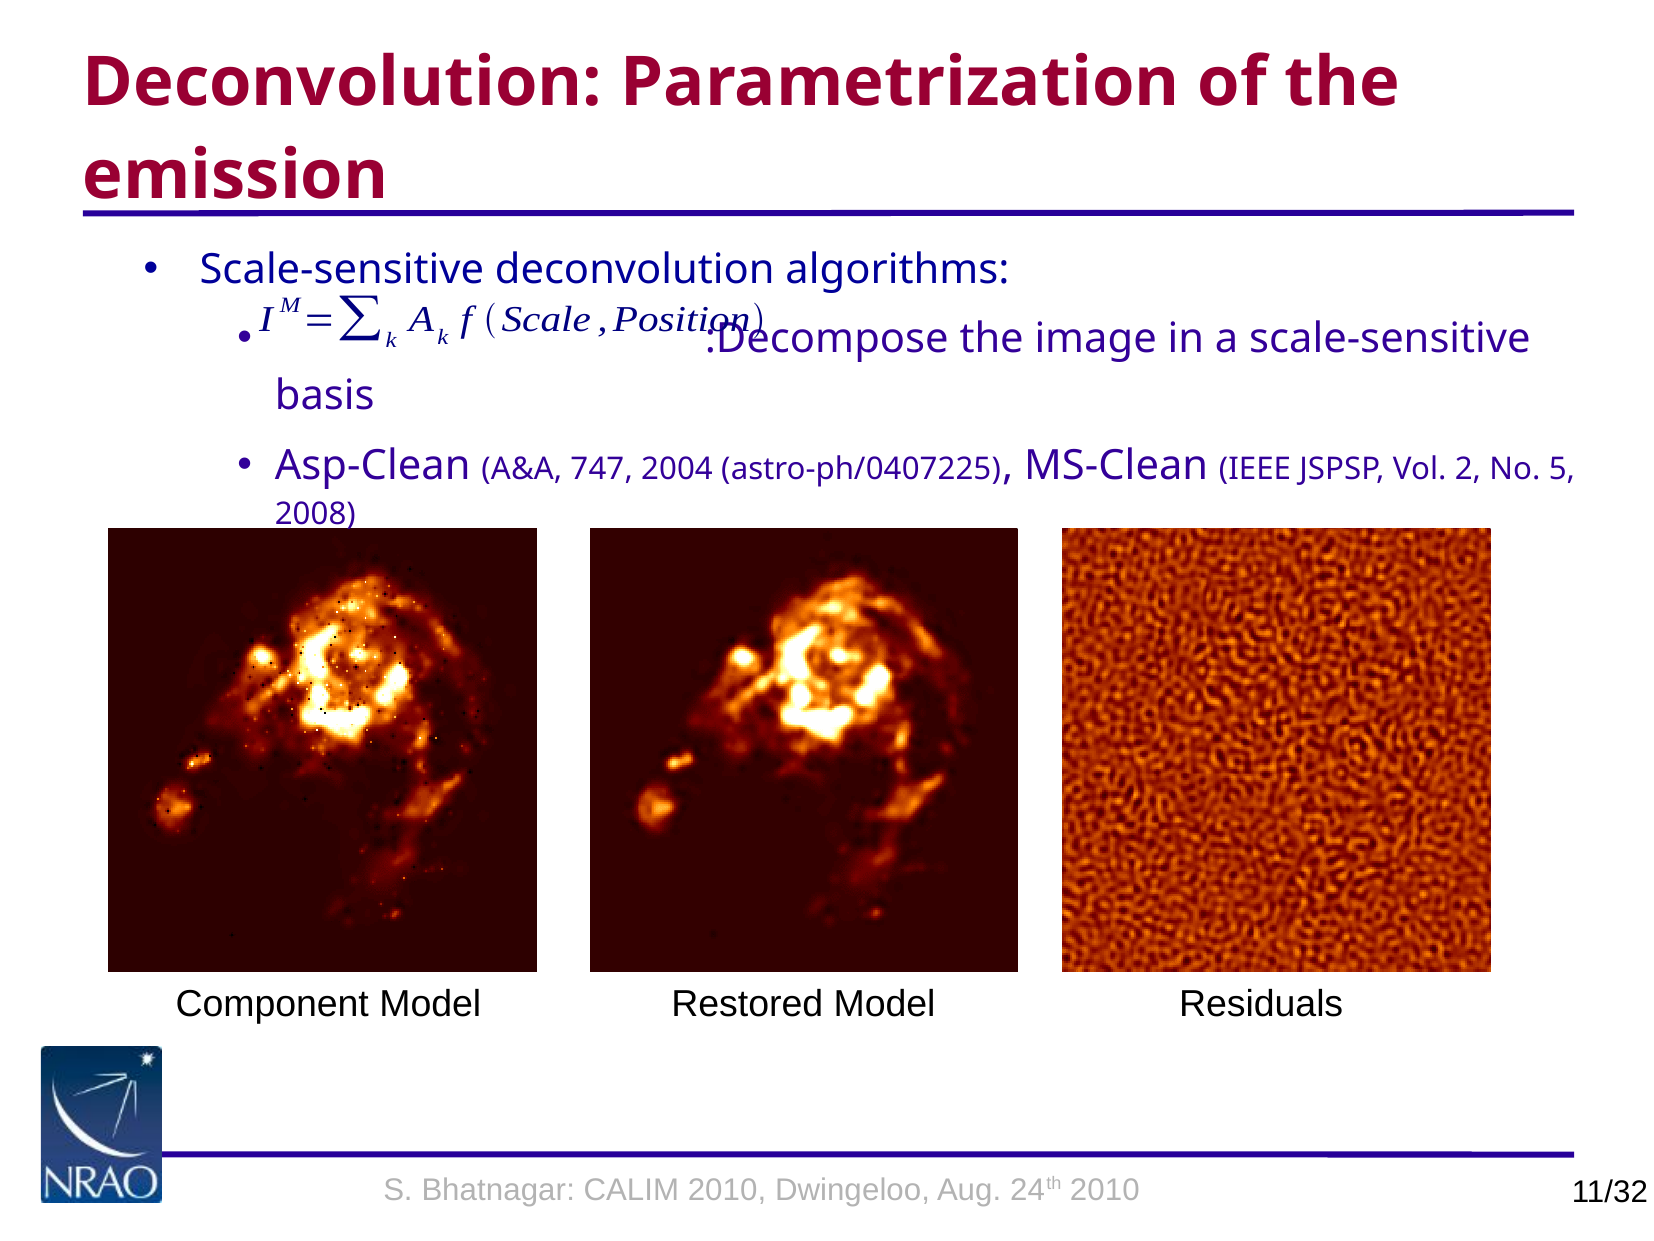

Deconvolution: Parametrization of the emission
Scale-sensitive deconvolution algorithms:
 :Decompose the image in a scale-sensitive basis
Asp-Clean (A&A, 747, 2004 (astro-ph/0407225), MS-Clean (IEEE JSPSP, Vol. 2, No. 5, 2008)
Component Model
Restored Model
Residuals
# Scale-less deconvolution algorithms:
 : Treat each pixel as and independent DoF
CLEAN (and its variants), MEM (and its variants)